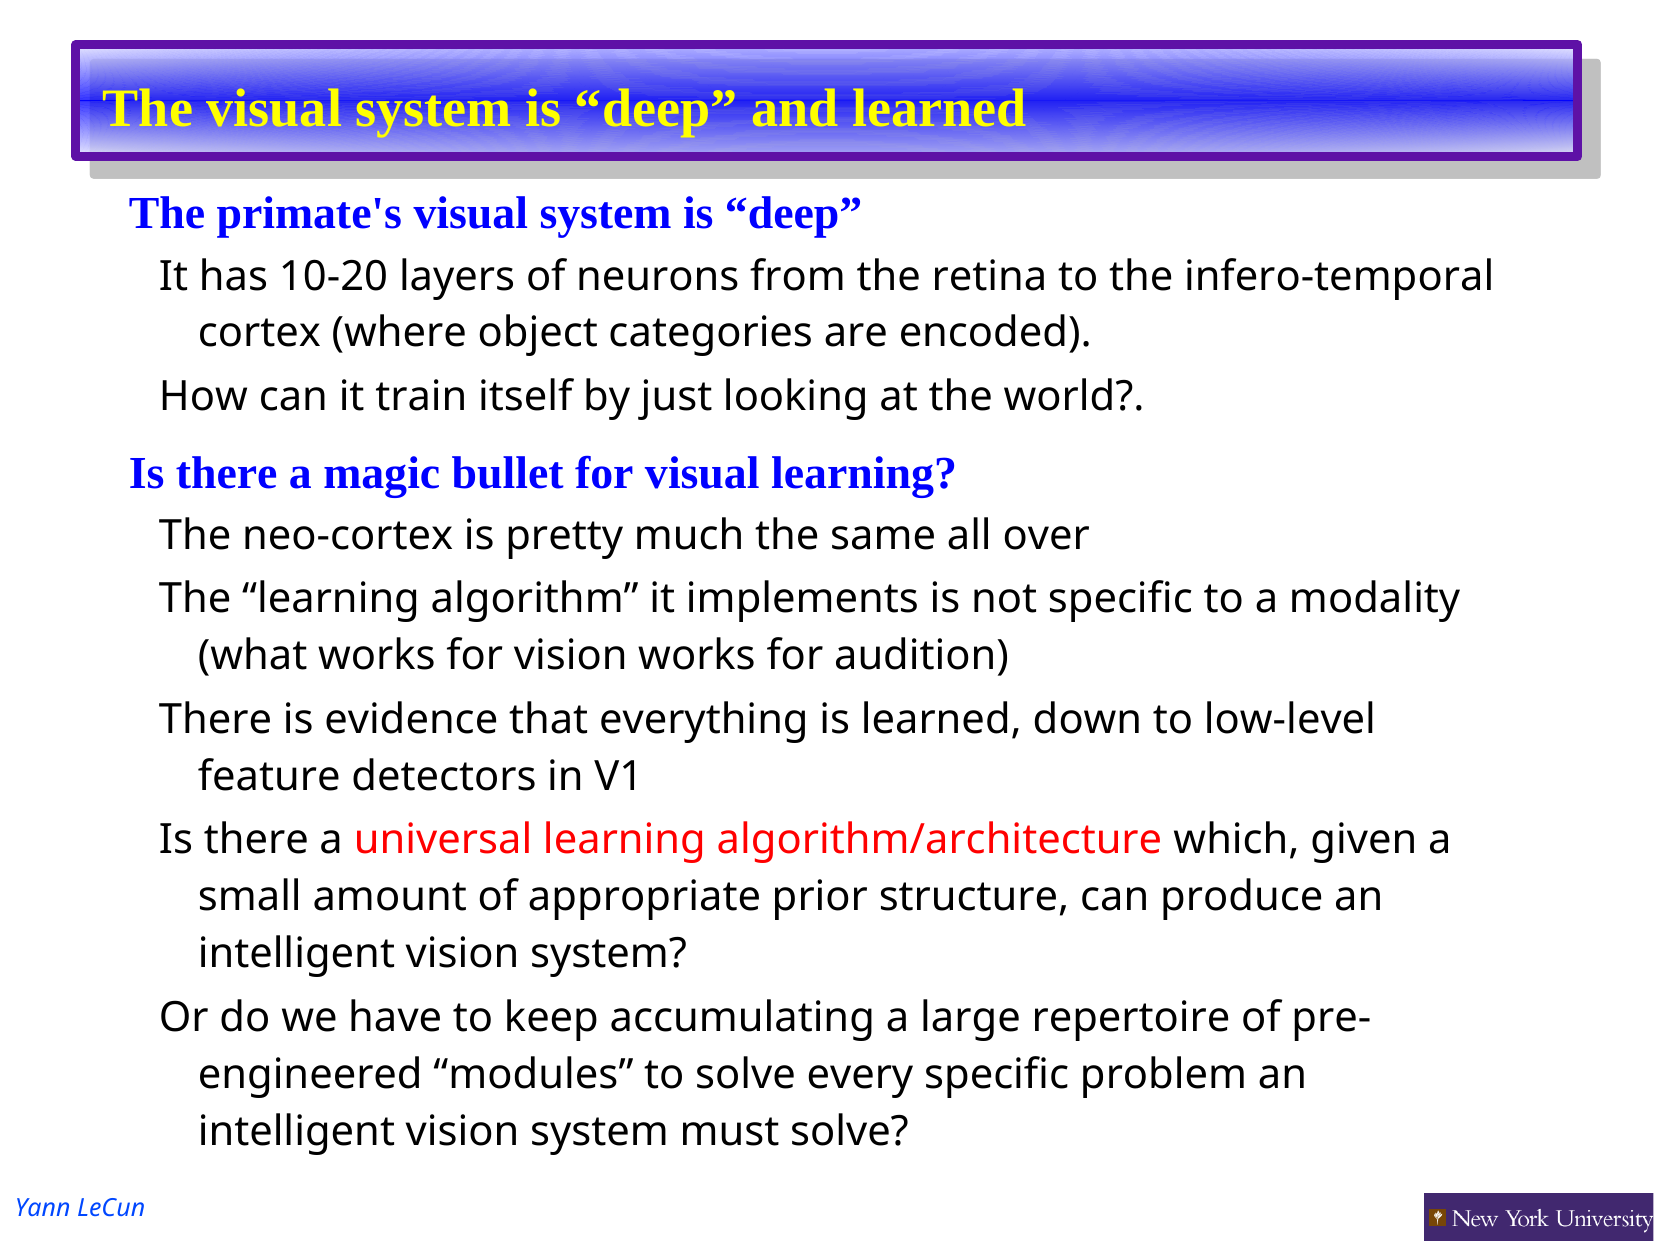

# The visual system is “deep” and learned
The primate's visual system is “deep”
It has 10-20 layers of neurons from the retina to the infero-temporal cortex (where object categories are encoded).
How can it train itself by just looking at the world?.
Is there a magic bullet for visual learning?
The neo-cortex is pretty much the same all over
The “learning algorithm” it implements is not specific to a modality (what works for vision works for audition)
There is evidence that everything is learned, down to low-level feature detectors in V1
Is there a universal learning algorithm/architecture which, given a small amount of appropriate prior structure, can produce an intelligent vision system?
Or do we have to keep accumulating a large repertoire of pre-engineered “modules” to solve every specific problem an intelligent vision system must solve?